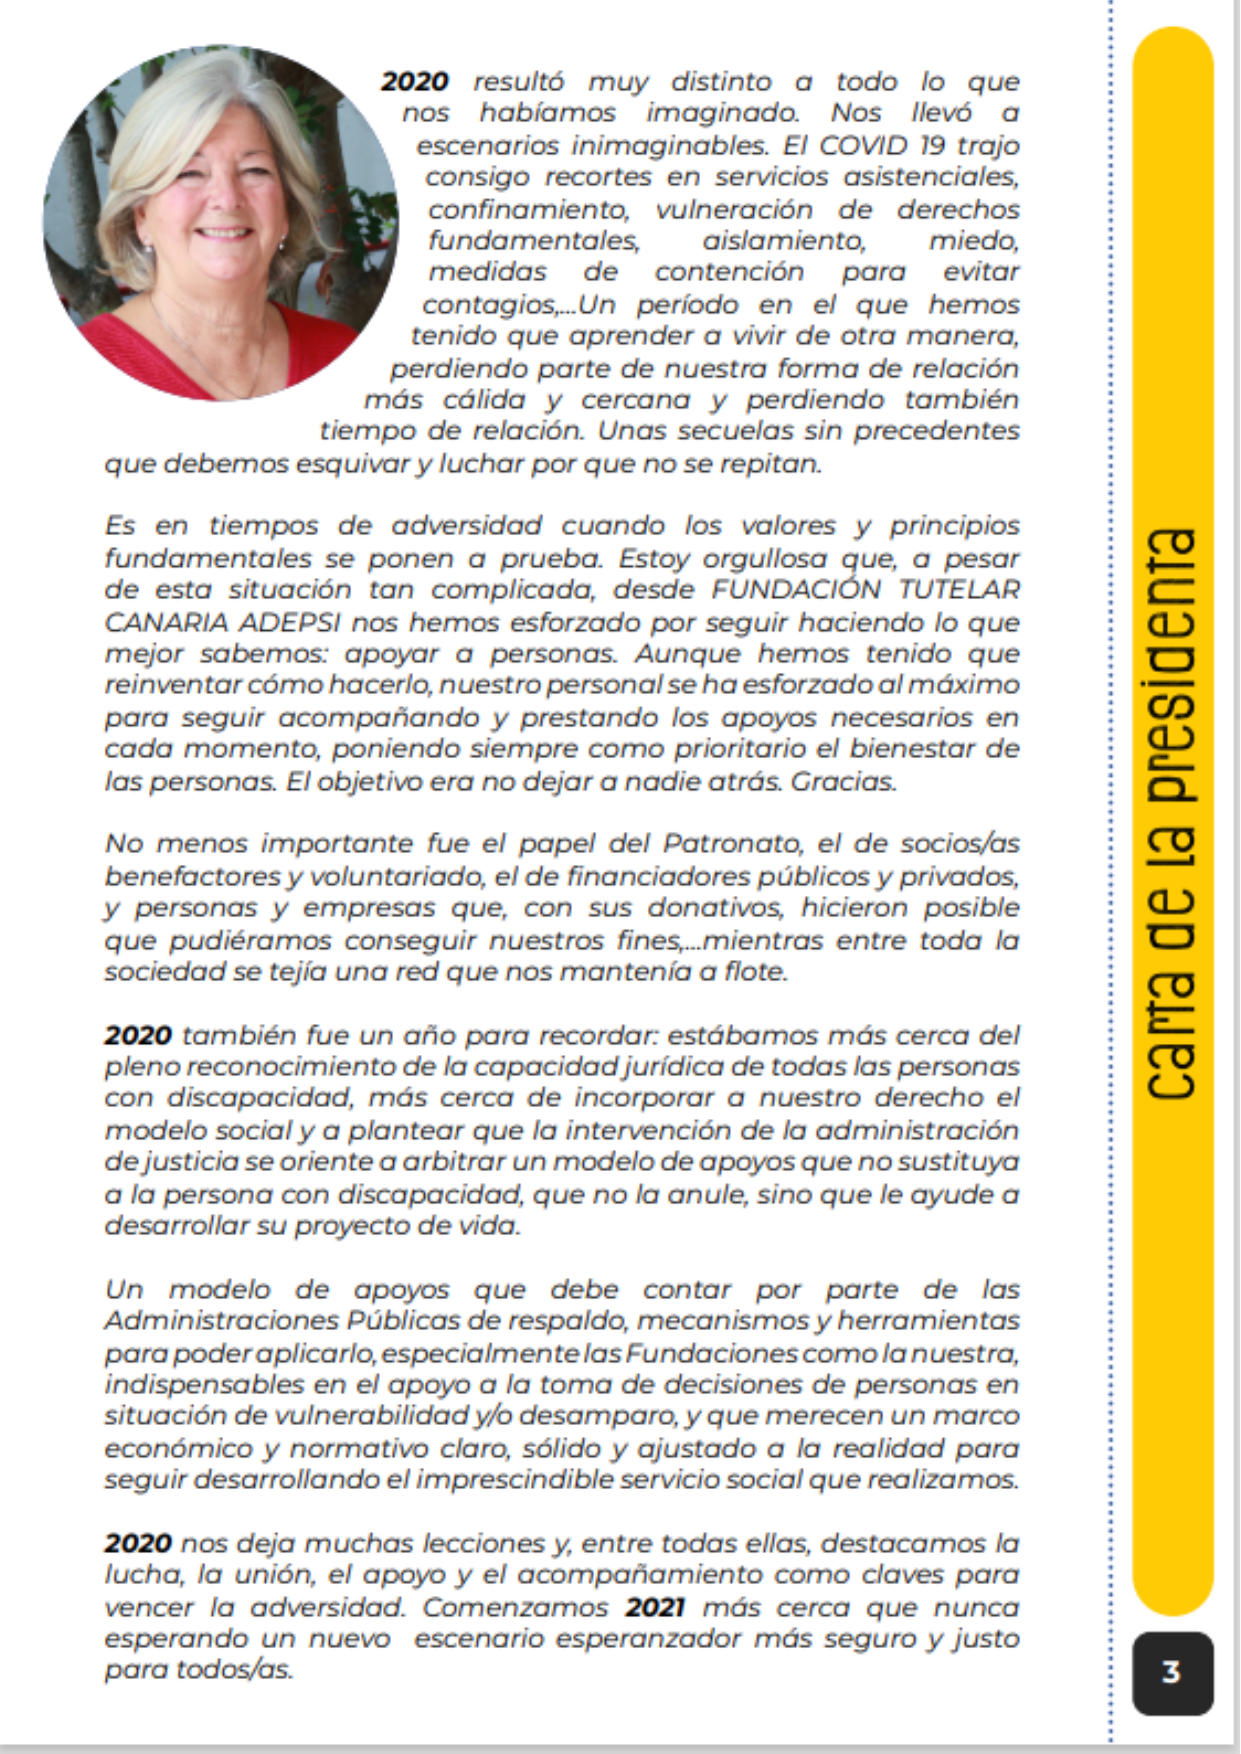

2020
resultó
muy
distinto
a
todo
lo
que
nos
habíamos
imaginado.
Nos
llevó
a
escenarios inimaginables. El COVID 19 trajo
consigo recortes en servicios asistenciales,
confinamiento,
 vulneración
de
derechos
fundamentales,
aislamiento,
miedo,
medidas
de
contención
para
evitar
contagios,…Un
período
en
el
que
hemos
perdiendo parte de nuestra forma de relación
tenido que aprender a vivir de otra manera,
más
cálida
y
cercana
 y
perdiendo
 también
tiempo de relación. Unas secuelas sin precedentes
que debemos esquivar y luchar por que no se repitan.
Es
en
tiempos
de
adversidad
 cuando
los
valores
y
principios
fundamentales se ponen a prueba. Estoy orgullosa que, a pesar
de
esta
situación
tan
complicada,
desde
FUNDACIÓN
TUTELAR
CANARIA ADEPSI nos hemos esforzado por seguir haciendo lo que
mejor
sabemos:
apoyar
a
personas.
Aunque
hemos
tenido
que
reinventar cómo hacerlo, nuestro personal se ha esforzado al máximo
para seguir acompañando y prestando los apoyos necesarios en
cada momento, poniendo siempre como prioritario el bienestar de
las personas. El objetivo era no dejar a nadie atrás. Gracias.
No menos importante fue el papel del Patronato, el de socios/as
benefactores y voluntariado, el de financiadores públicos y privados,
y personas y empresas que, con sus donativos, hicieron posible
que pudiéramos conseguir nuestros fines,…mientras entre toda la
sociedad se tejía una red que nos mantenía a flote.
2020 también fue un año para recordar: estábamos más cerca del
pleno reconocimiento de la capacidad jurídica de todas las personas
con discapacidad, más cerca de incorporar a nuestro derecho el
modelo social y a plantear que la intervención de la administración
de justicia se oriente a arbitrar un modelo de apoyos que no sustituya
a la persona con discapacidad, que no la anule, sino que le ayude a
desarrollar su proyecto de vida.
Un
modelo
de
apoyos
que
debe
contar
por
parte
de
las
Administraciones Públicas de respaldo, mecanismos y herramientas
para poder aplicarlo, especialmente las Fundaciones como la nuestra,
indispensables en el apoyo a la toma de decisiones de personas en
situación de vulnerabilidad y/o desamparo, y que merecen un marco
económico y normativo claro, sólido y ajustado a la realidad para
seguir desarrollando el imprescindible servicio social que realizamos.
2020 nos deja muchas lecciones y, entre todas ellas, destacamos la
lucha, la unión, el apoyo y el acompañamiento como claves para
vencer la adversidad. Comenzamos 2021 más cerca que nunca
esperando un nuevo escenario esperanzador más seguro y justo
para todos/as.
3